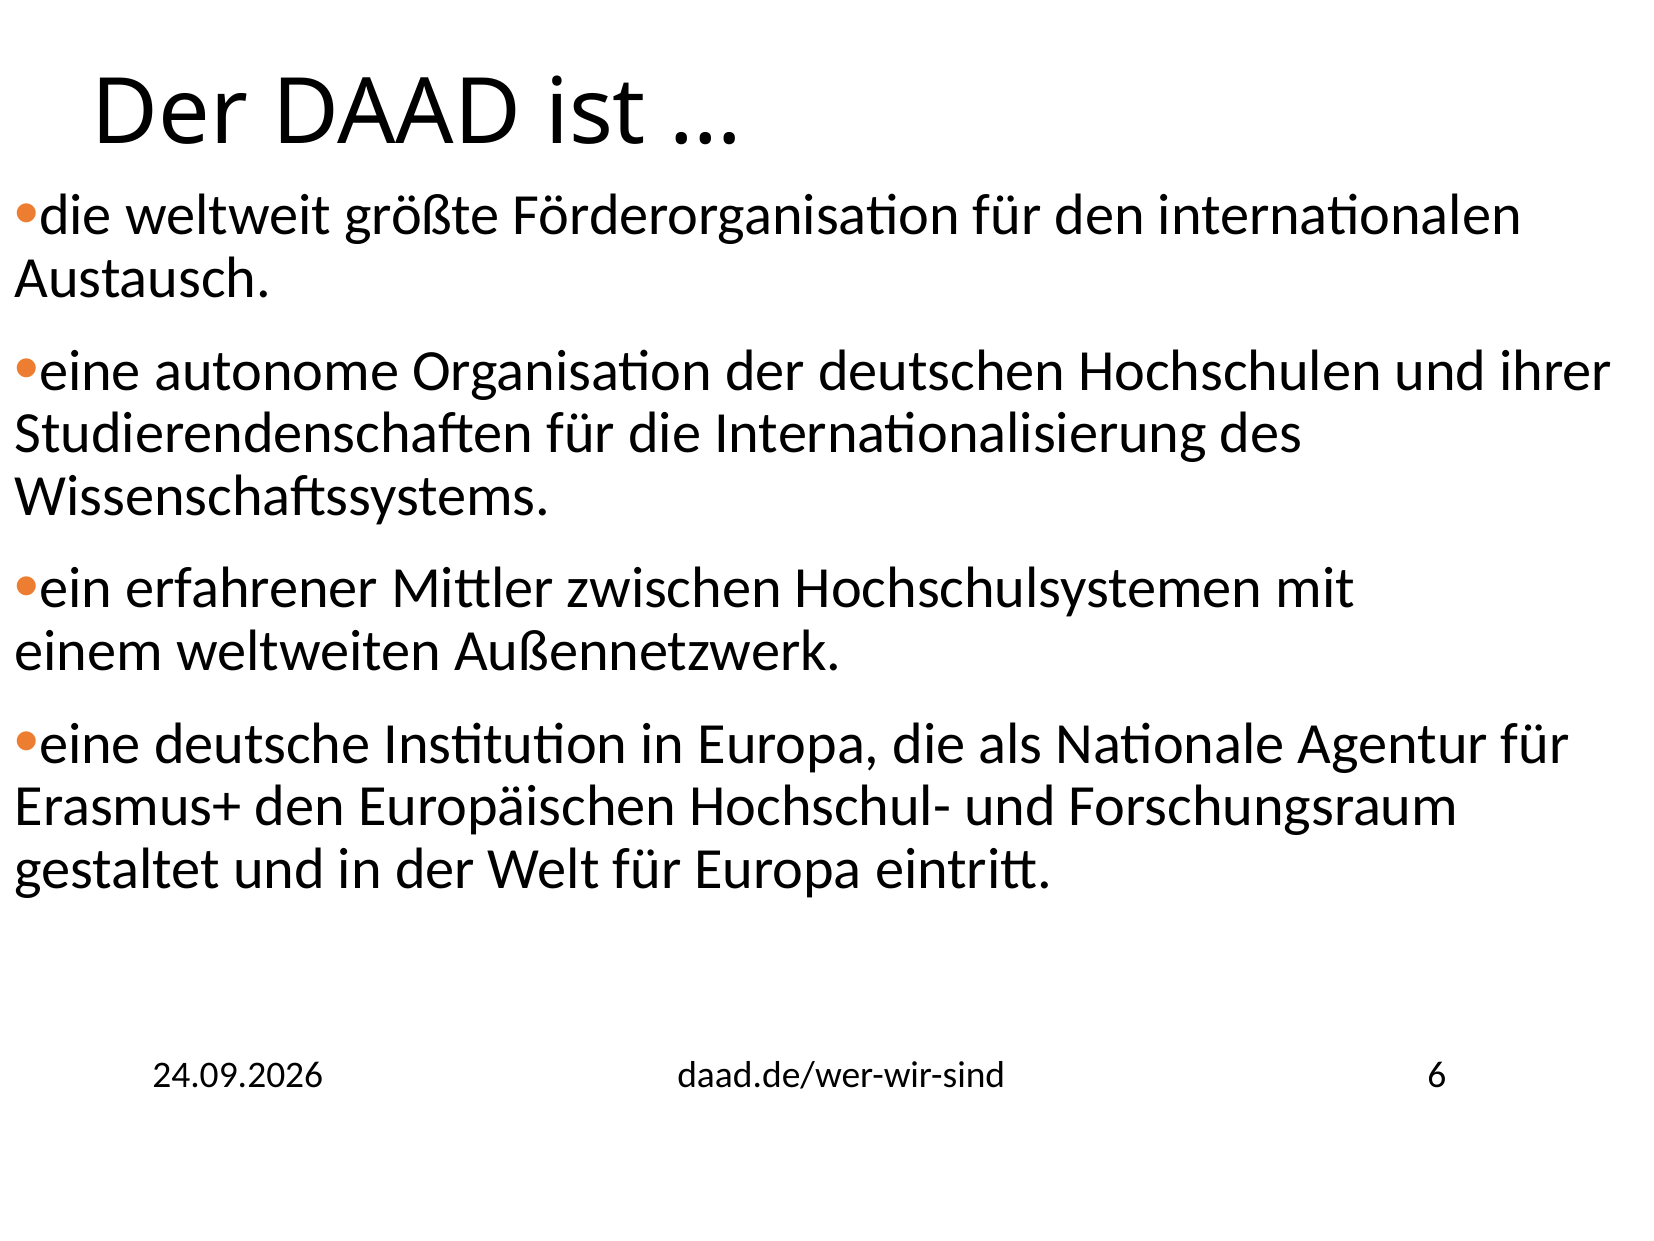

# Der DAAD ist …
die weltweit größte Förderorganisation für den internationalen
Austausch.
eine autonome Organisation der deutschen Hochschulen und ihrer Studierendenschaften für die Internationalisierung des Wissenschaftssystems.
ein erfahrener Mittler zwischen Hochschulsystemen mit
einem weltweiten Außennetzwerk.
eine deutsche Institution in Europa, die als Nationale Agentur für Erasmus+ den Europäischen Hochschul- und Forschungsraum
gestaltet und in der Welt für Europa eintritt.
daad.de/wer-wir-sind